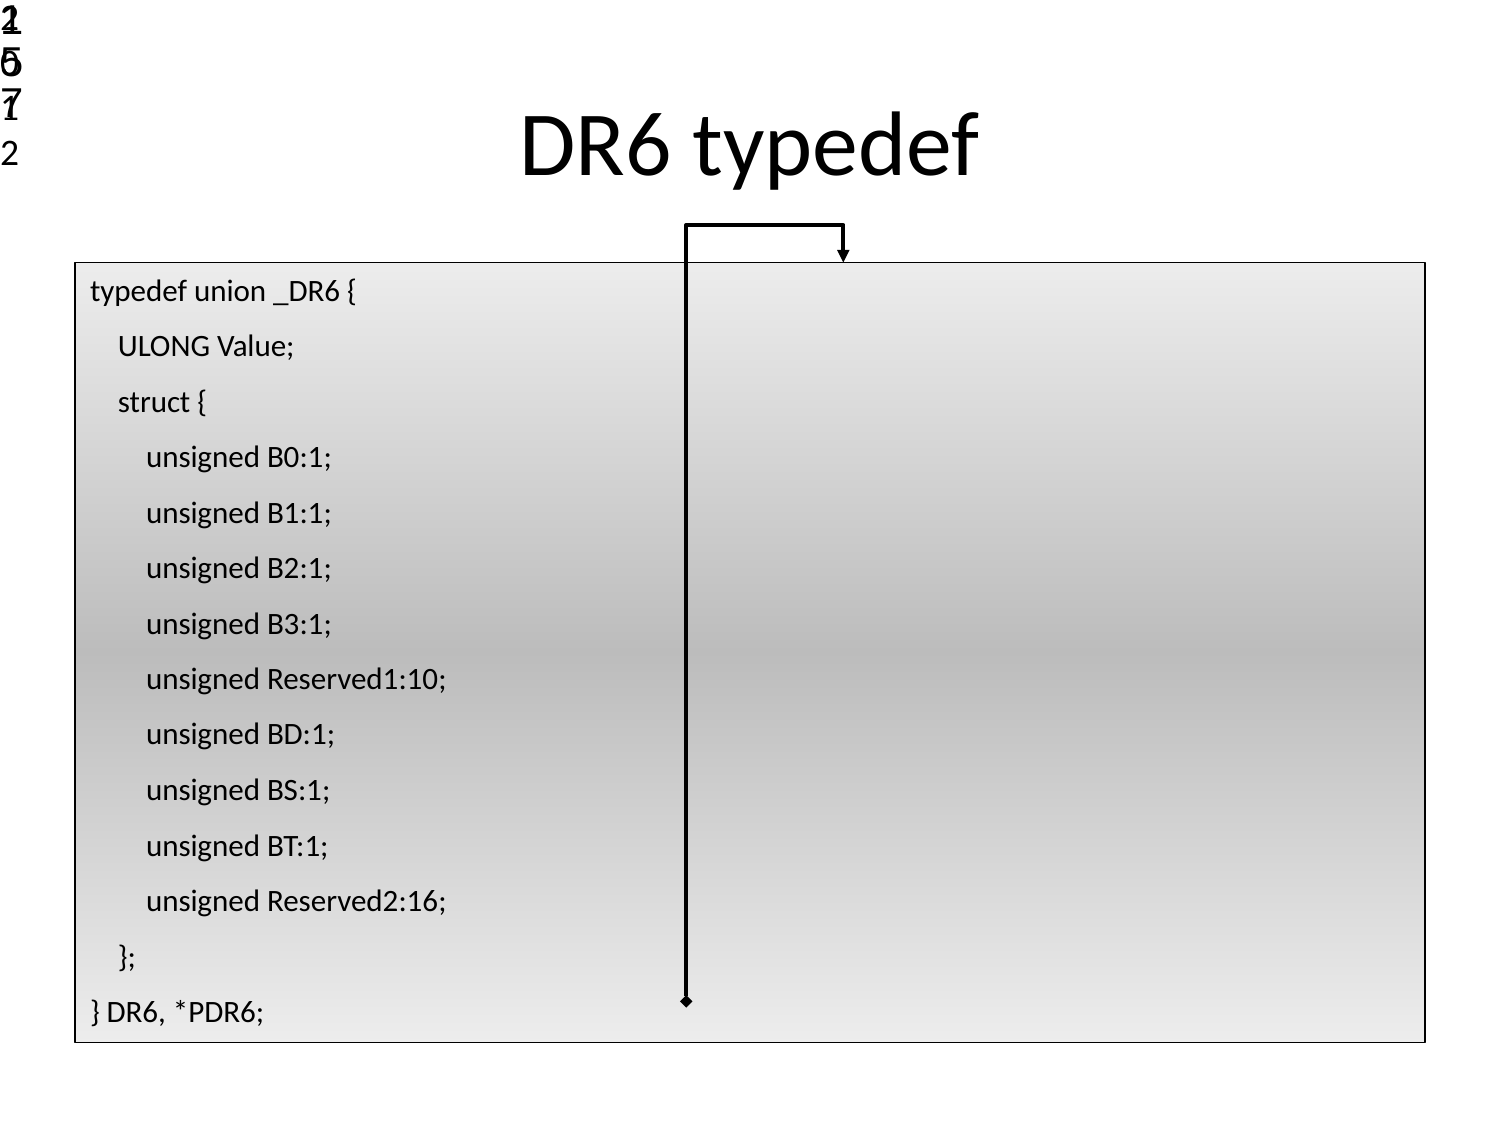

2012
# DR6 typedef
typedef union _DR6 {
 ULONG Value;
 struct {
 unsigned B0:1;
 unsigned B1:1;
 unsigned B2:1;
 unsigned B3:1;
 unsigned Reserved1:10;
 unsigned BD:1;
 unsigned BS:1;
 unsigned BT:1;
 unsigned Reserved2:16;
 };
} DR6, *PDR6;